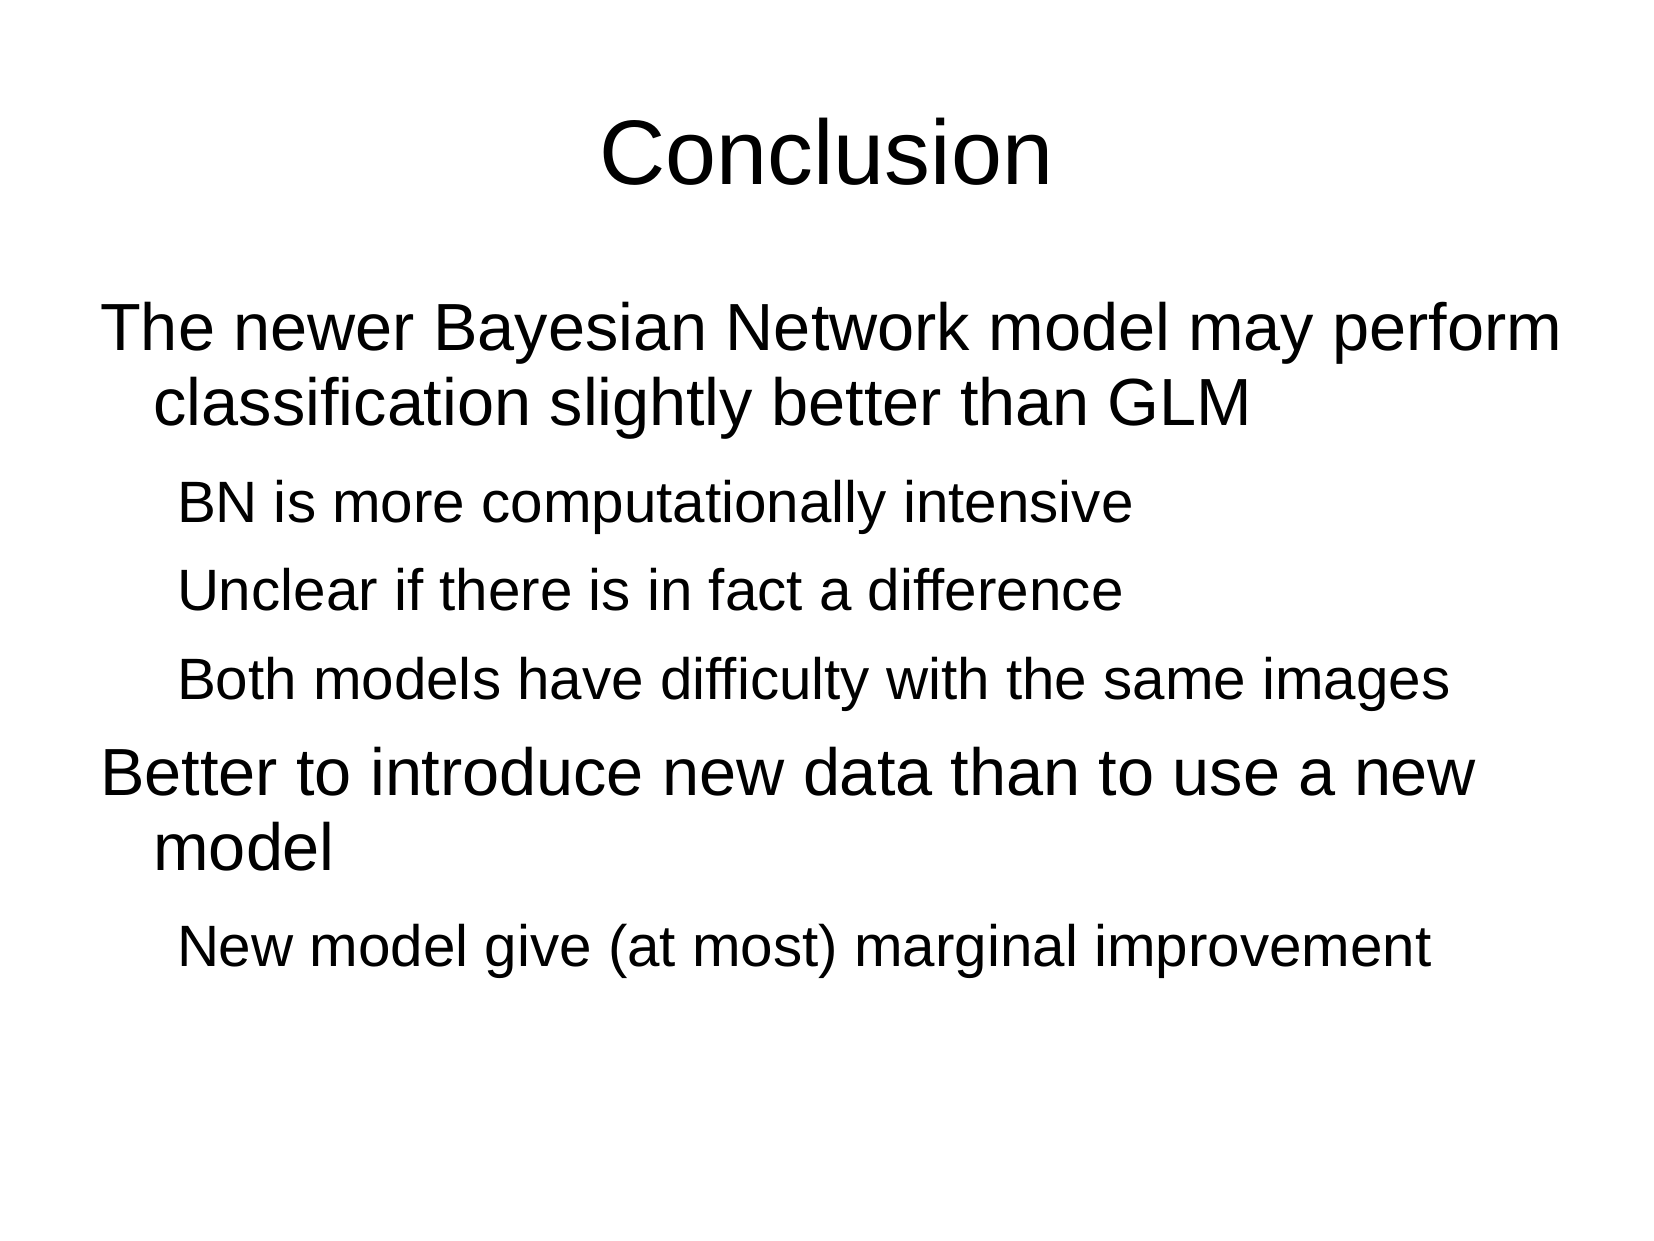

# Conclusion
The newer Bayesian Network model may perform classification slightly better than GLM
BN is more computationally intensive
Unclear if there is in fact a difference
Both models have difficulty with the same images
Better to introduce new data than to use a new model
New model give (at most) marginal improvement